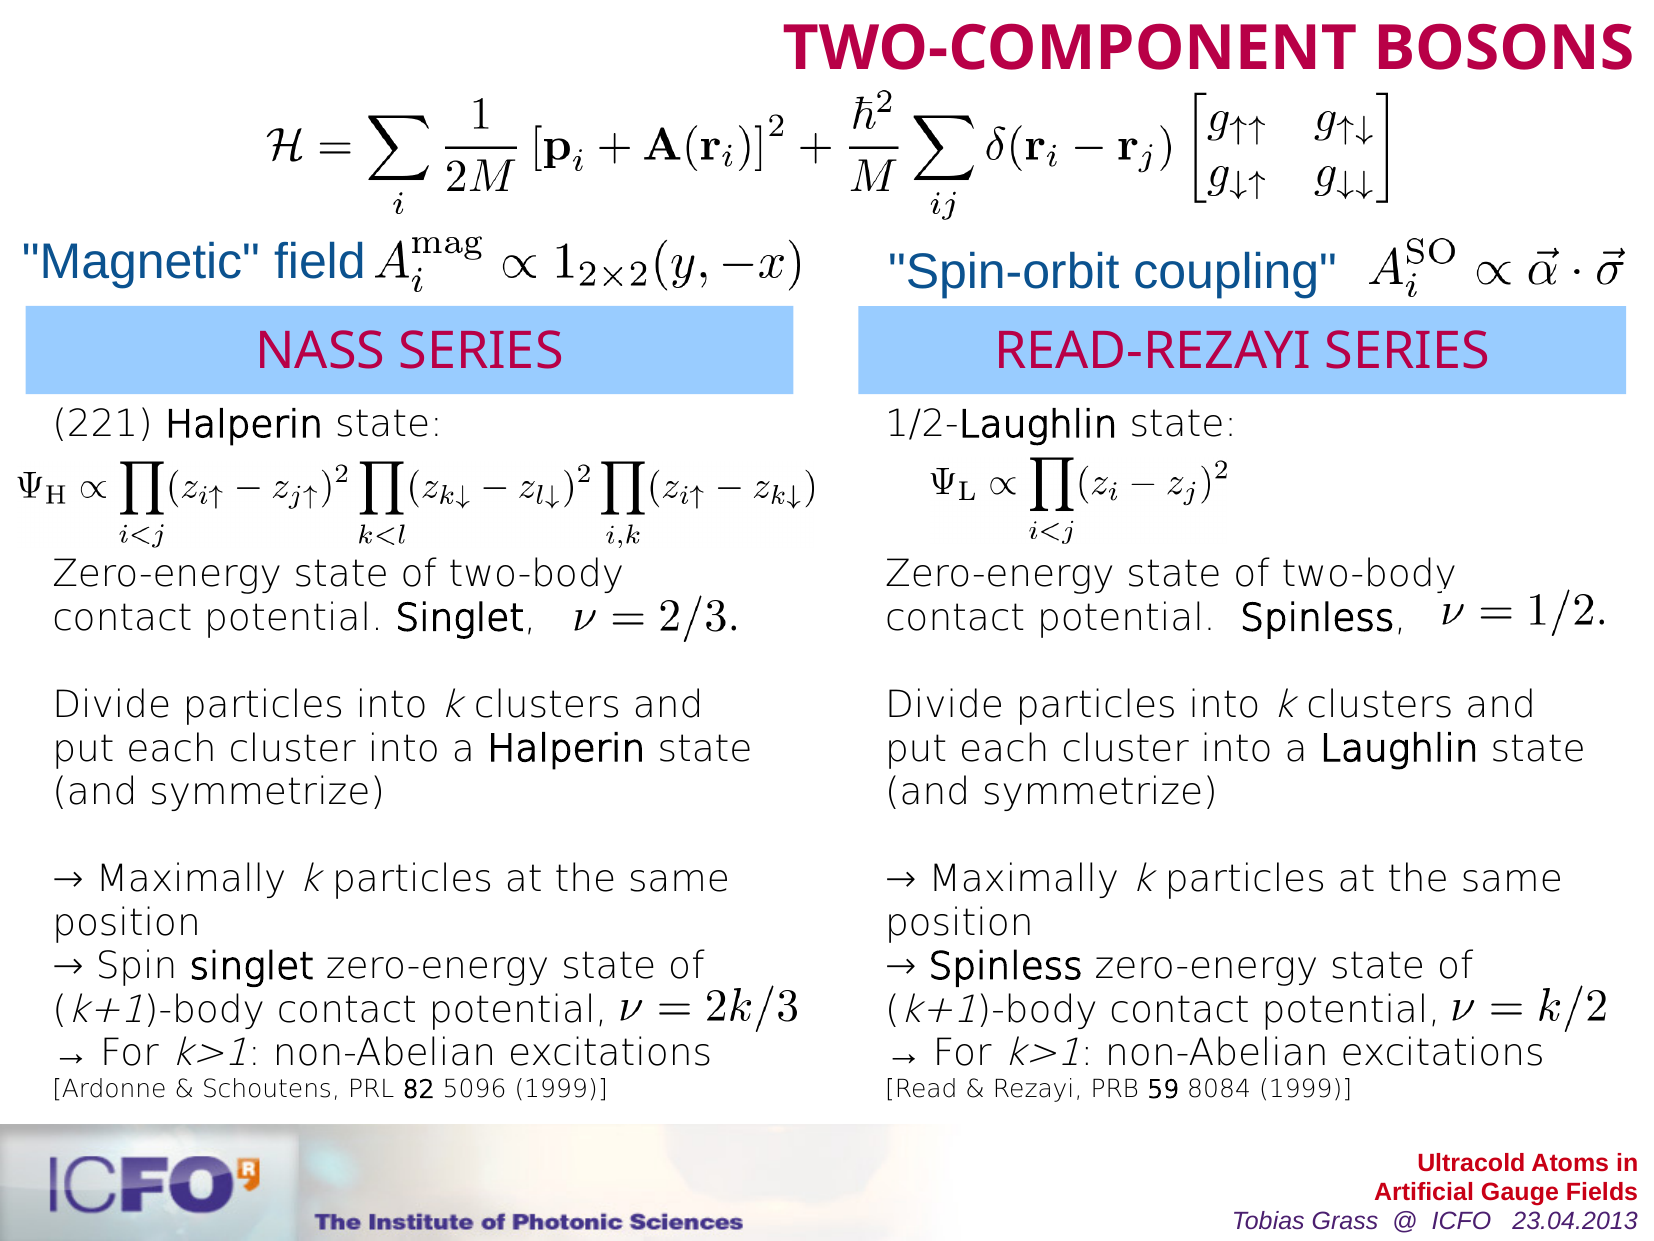

TWO-COMPONENT BOSONS
"Magnetic" field
 "Spin-orbit coupling"
NASS SERIES
READ-REZAYI SERIES
(221) Halperin state:
Zero-energy state of two-body contact potential. Singlet,
Divide particles into k clusters and put each cluster into a Halperin state (and symmetrize)
→ Maximally k particles at the same position
→ Spin singlet zero-energy state of (k+1)-body contact potential,
→ For k>1: non-Abelian excitations
[Ardonne & Schoutens, PRL 82 5096 (1999)]
1/2-Laughlin state:
Zero-energy state of two-body contact potential. Spinless,
Divide particles into k clusters and put each cluster into a Laughlin state (and symmetrize)
→ Maximally k particles at the same position
→ Spinless zero-energy state of (k+1)-body contact potential,
→ For k>1: non-Abelian excitations
[Read & Rezayi, PRB 59 8084 (1999)]
Ultracold Atoms in
Artificial Gauge Fields
Tobias Grass @ ICFO 23.04.2013